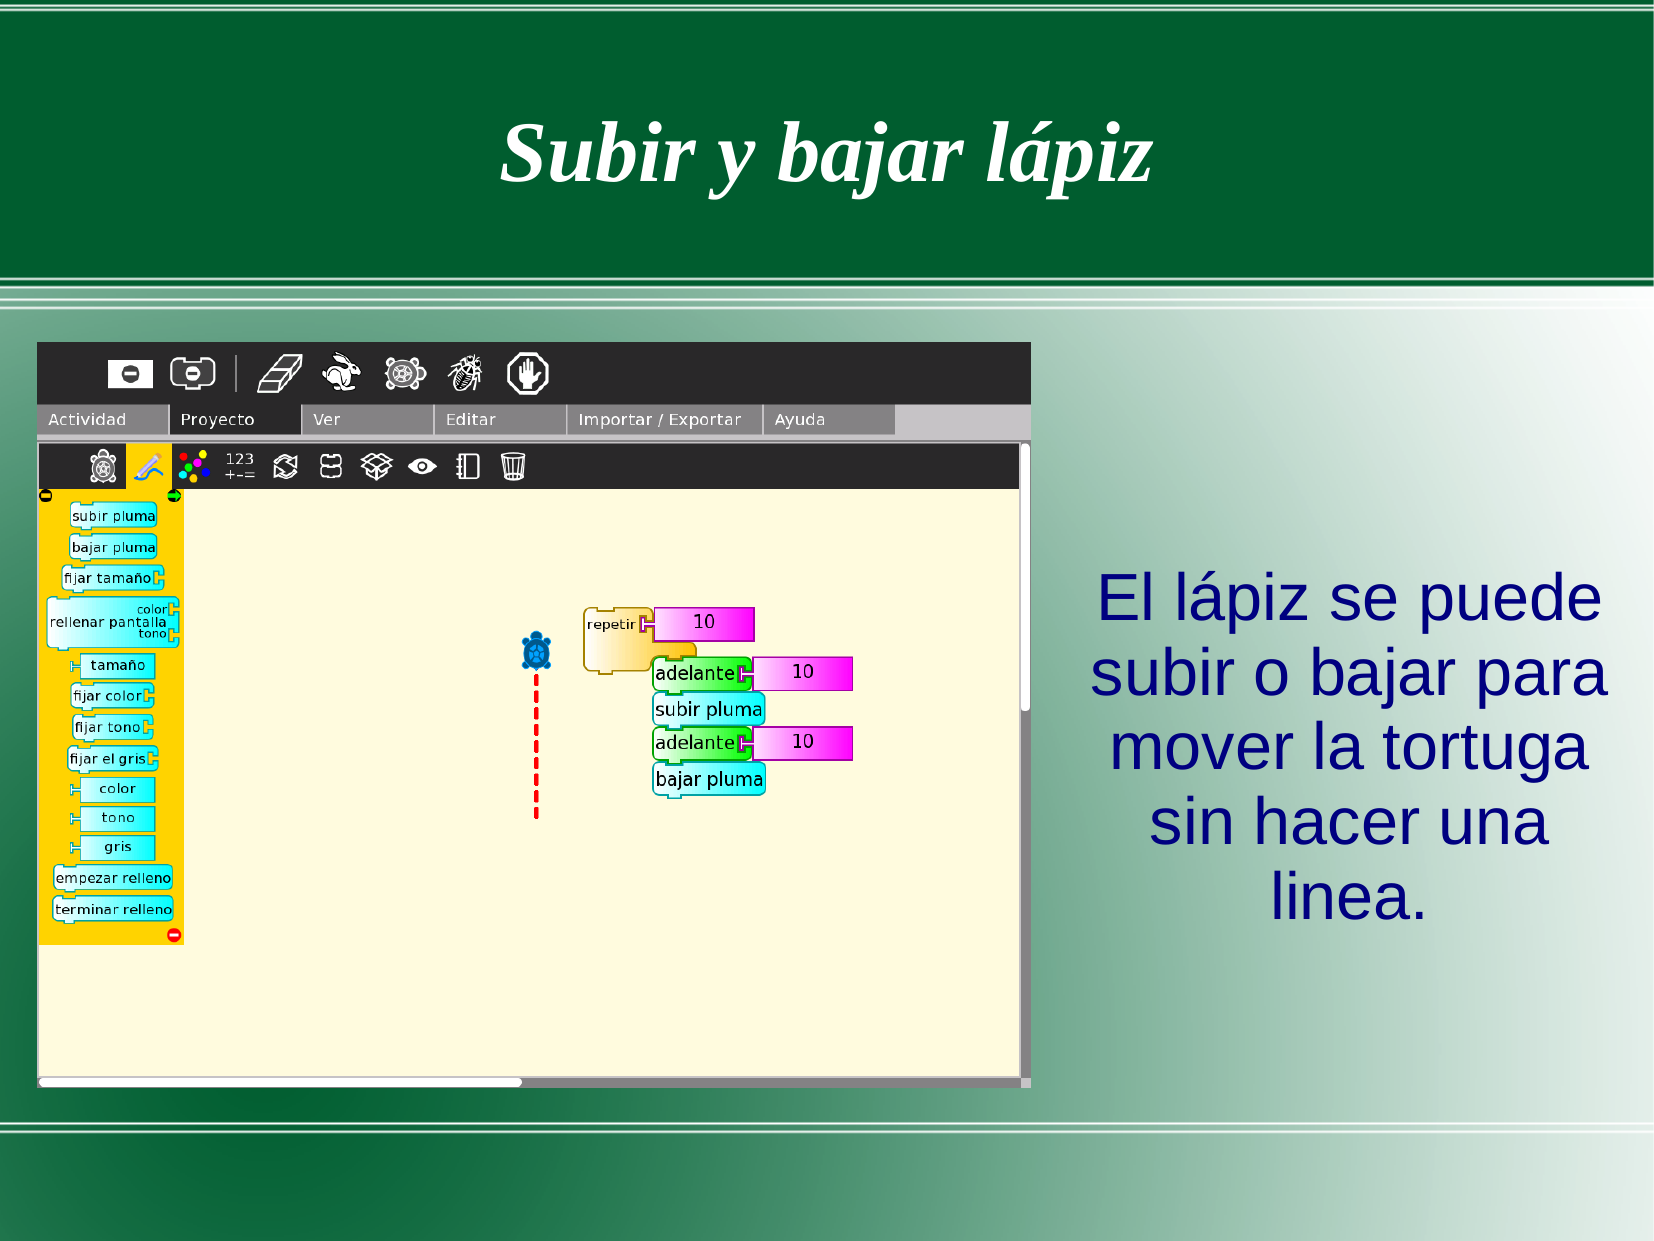

# Subir y bajar lápiz
El lápiz se puede subir o bajar para mover la tortuga sin hacer una linea.